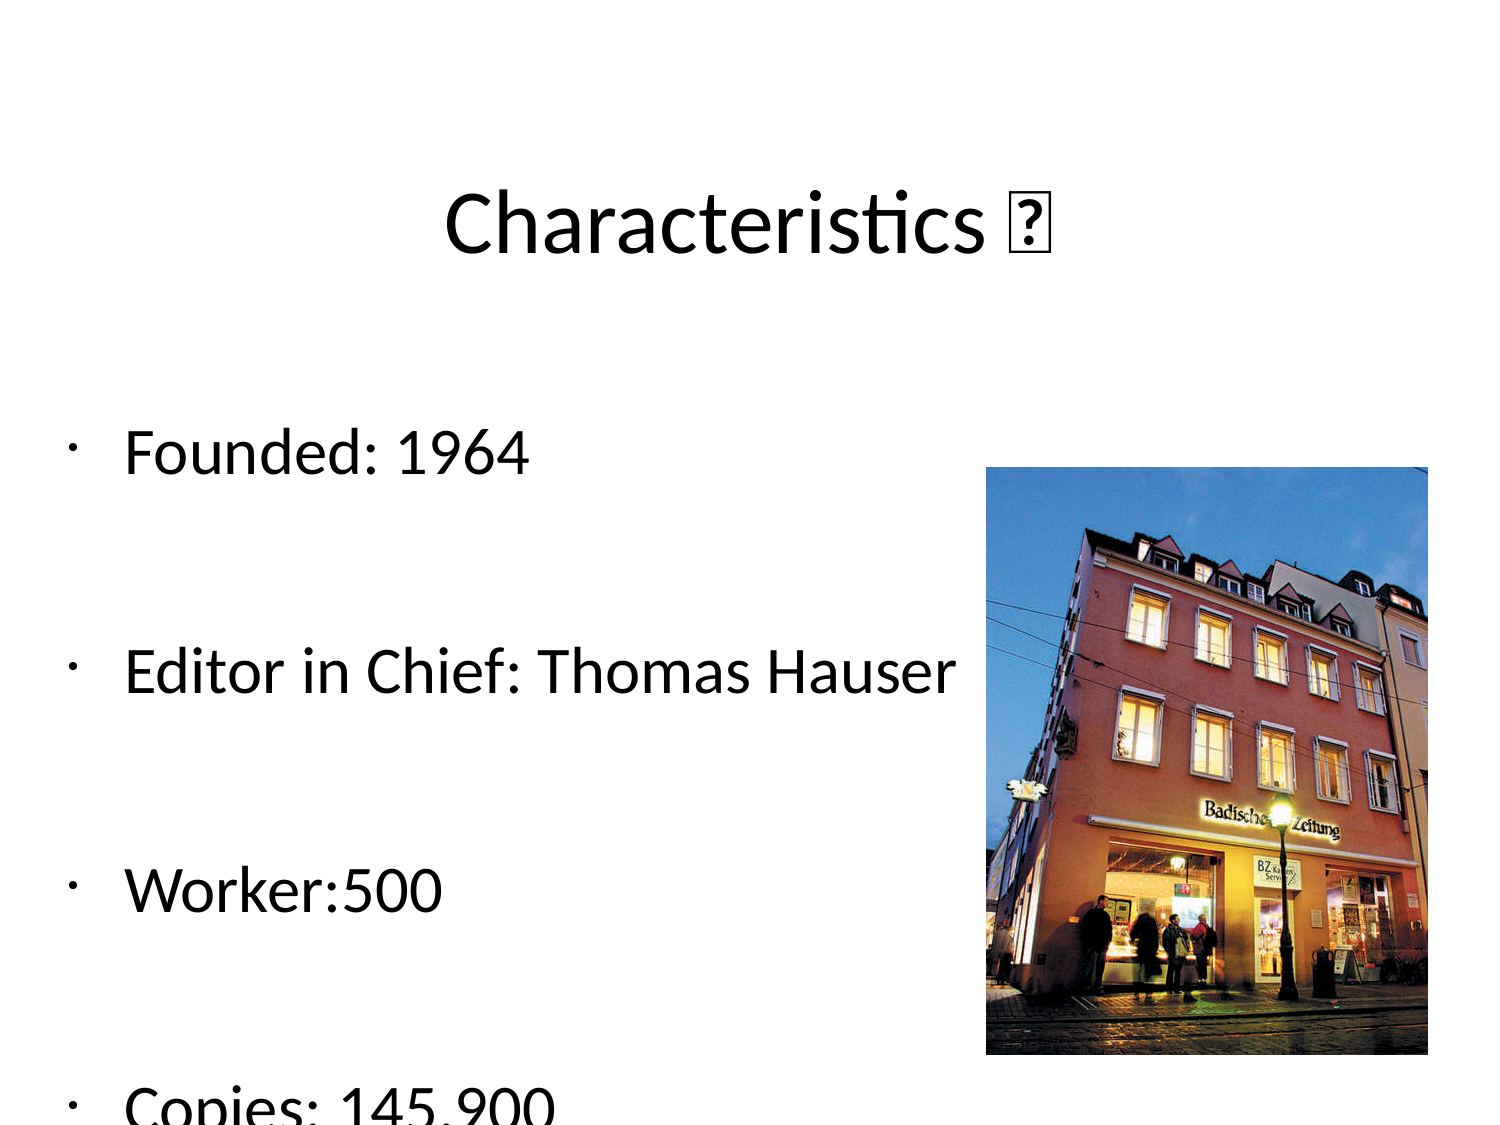

# Characteristics 
Founded: 1964
Editor in Chief: Thomas Hauser
Worker:500
Copies: 145.900